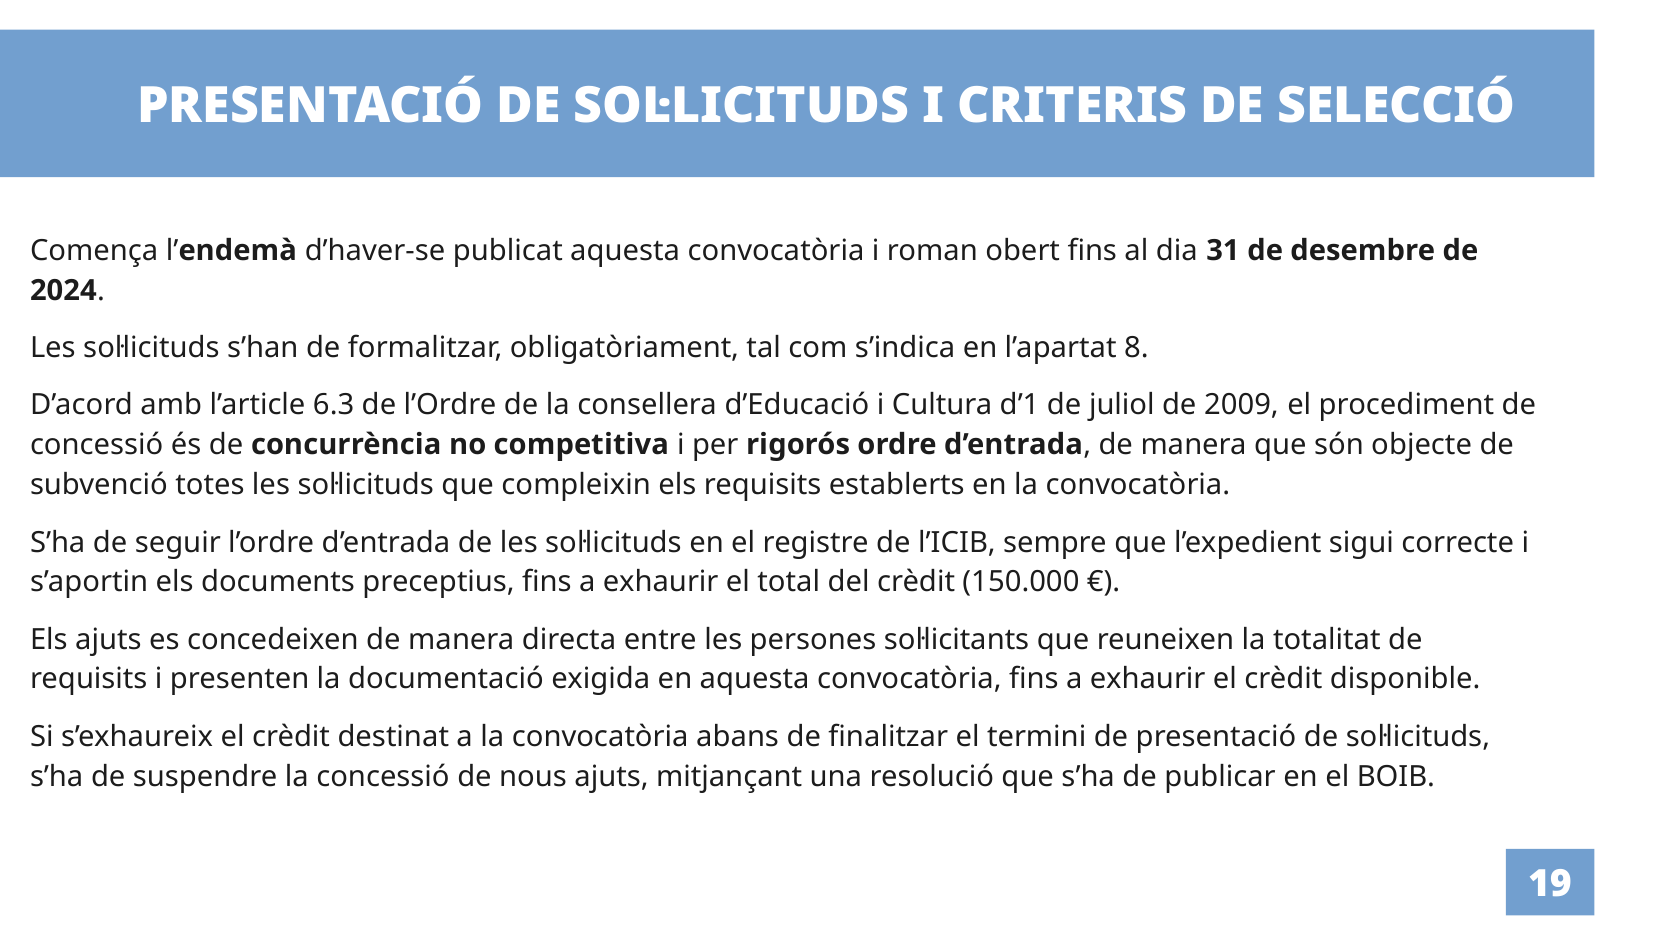

# PRESENTACIÓ DE SOL·LICITUDS I CRITERIS DE SELECCIÓ
Comença l’endemà d’haver-se publicat aquesta convocatòria i roman obert fins al dia 31 de desembre de 2024.
Les sol·licituds s’han de formalitzar, obligatòriament, tal com s’indica en l’apartat 8.
D’acord amb l’article 6.3 de l’Ordre de la consellera d’Educació i Cultura d’1 de juliol de 2009, el procediment de concessió és de concurrència no competitiva i per rigorós ordre d’entrada, de manera que són objecte de subvenció totes les sol·licituds que compleixin els requisits establerts en la convocatòria.
S’ha de seguir l’ordre d’entrada de les sol·licituds en el registre de l’ICIB, sempre que l’expedient sigui correcte i s’aportin els documents preceptius, fins a exhaurir el total del crèdit (150.000 €).
Els ajuts es concedeixen de manera directa entre les persones sol·licitants que reuneixen la totalitat de requisits i presenten la documentació exigida en aquesta convocatòria, fins a exhaurir el crèdit disponible.
Si s’exhaureix el crèdit destinat a la convocatòria abans de finalitzar el termini de presentació de sol·licituds, s’ha de suspendre la concessió de nous ajuts, mitjançant una resolució que s’ha de publicar en el BOIB.
19